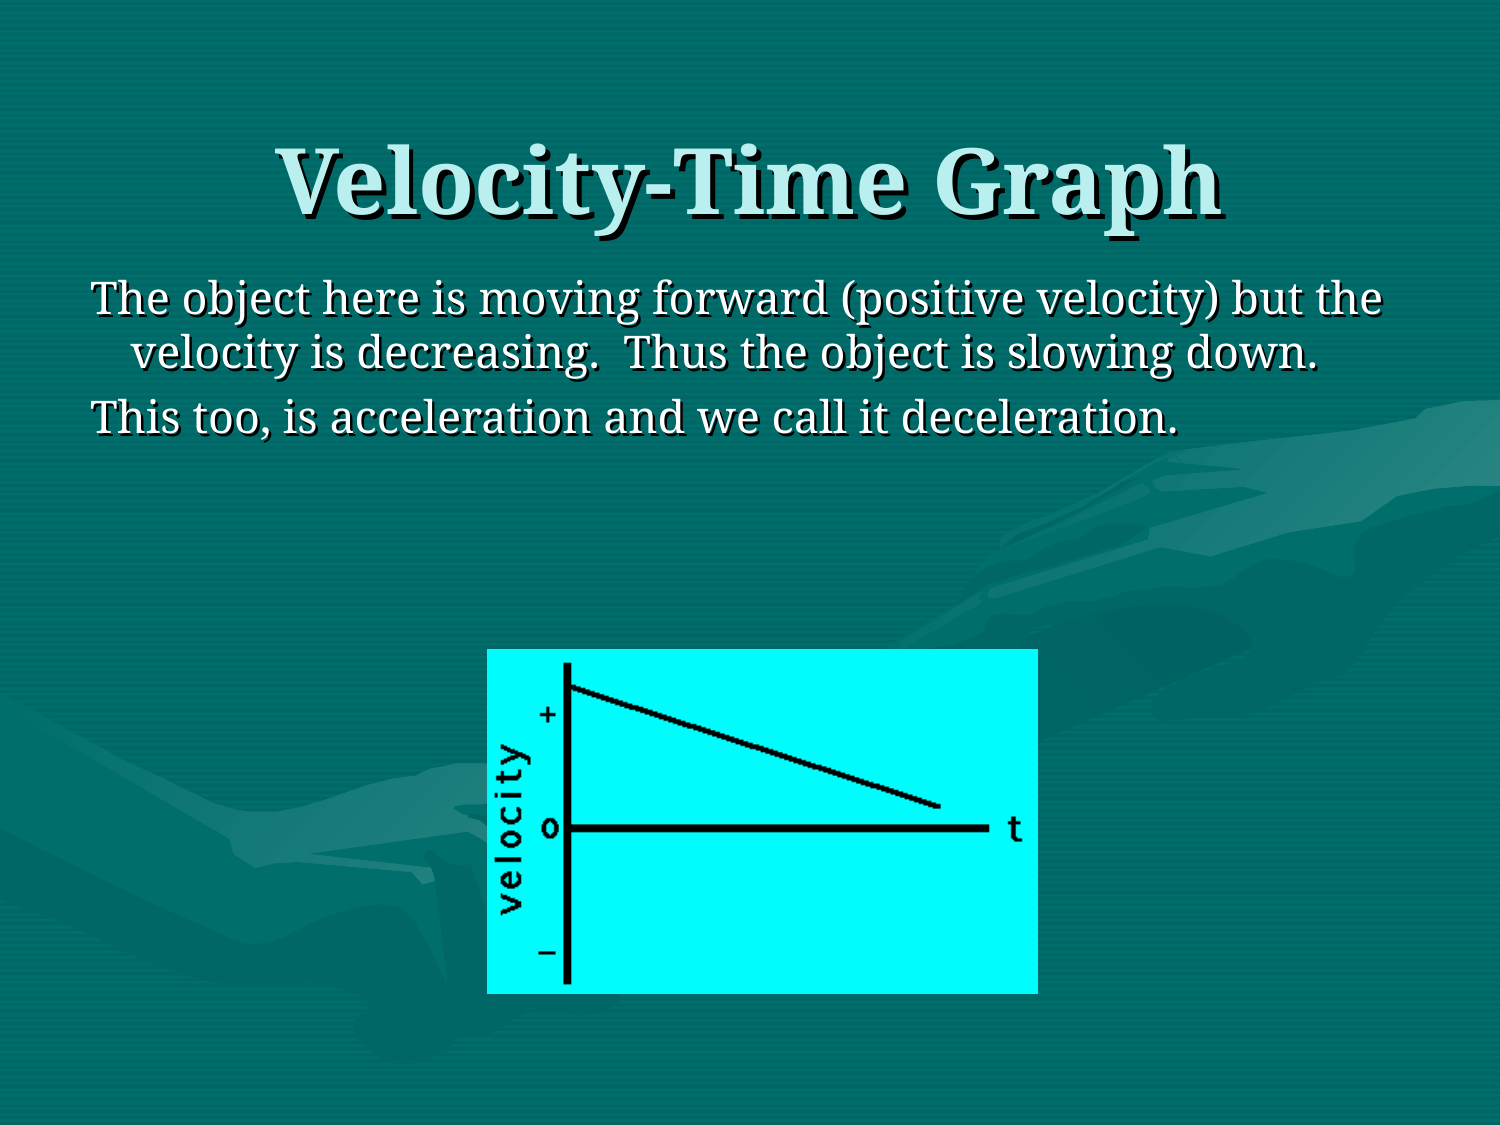

# Velocity-Time Graph
The object here is moving forward (positive velocity) but the velocity is decreasing. Thus the object is slowing down.
This too, is acceleration and we call it deceleration.